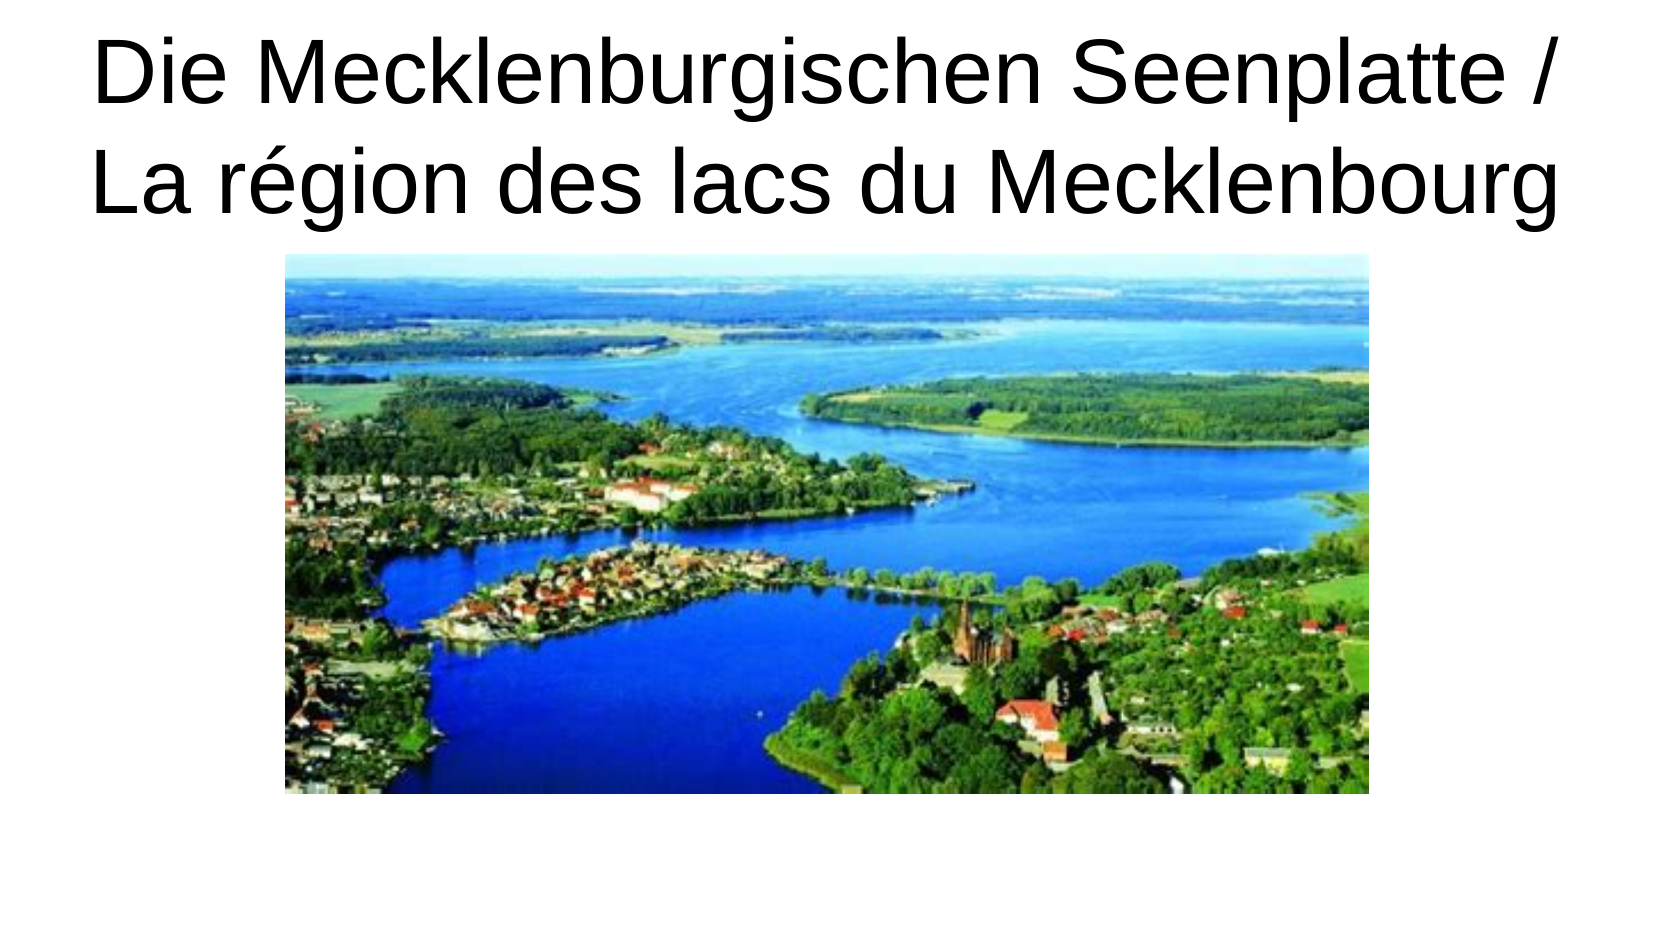

# Die Mecklenburgischen Seenplatte / La région des lacs du Mecklenbourg